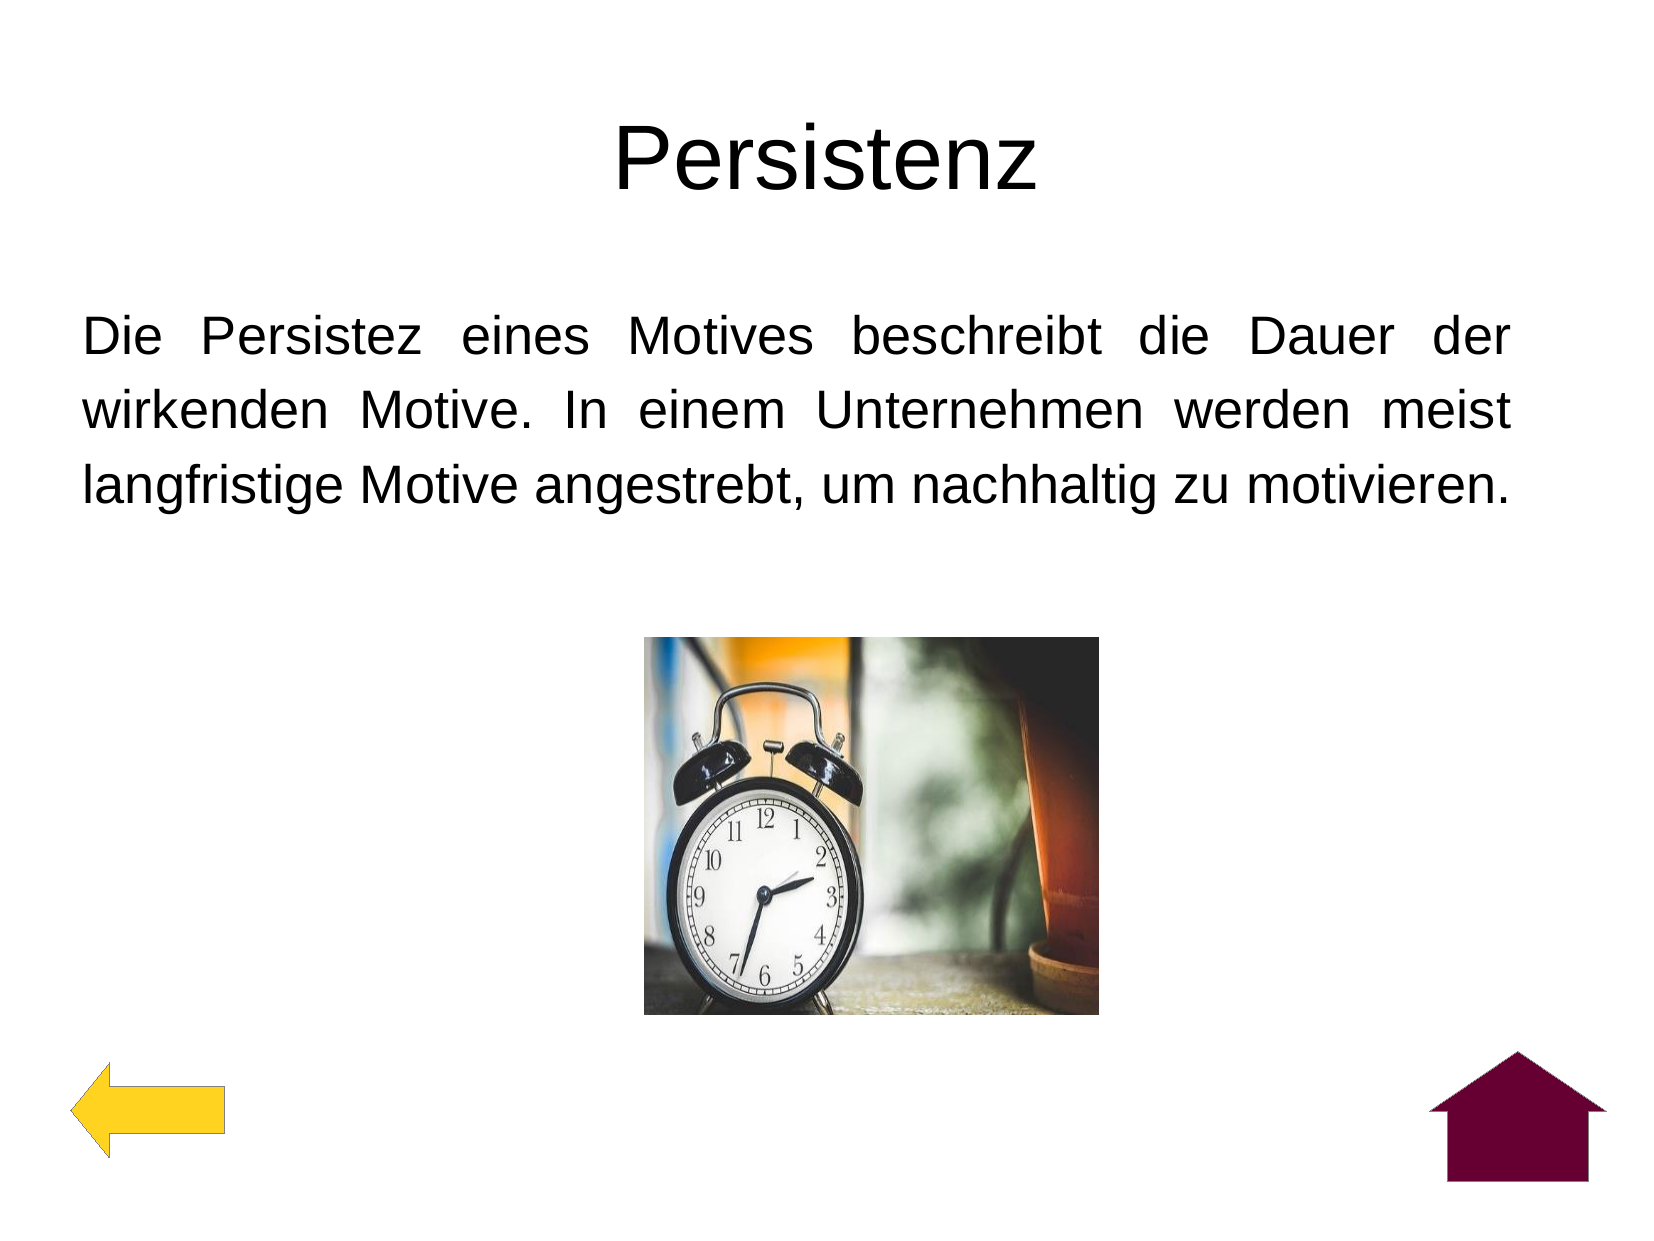

# Persistenz
Die Persistez eines Motives beschreibt die Dauer der wirkenden Motive. In einem Unternehmen werden meist langfristige Motive angestrebt, um nachhaltig zu motivieren.